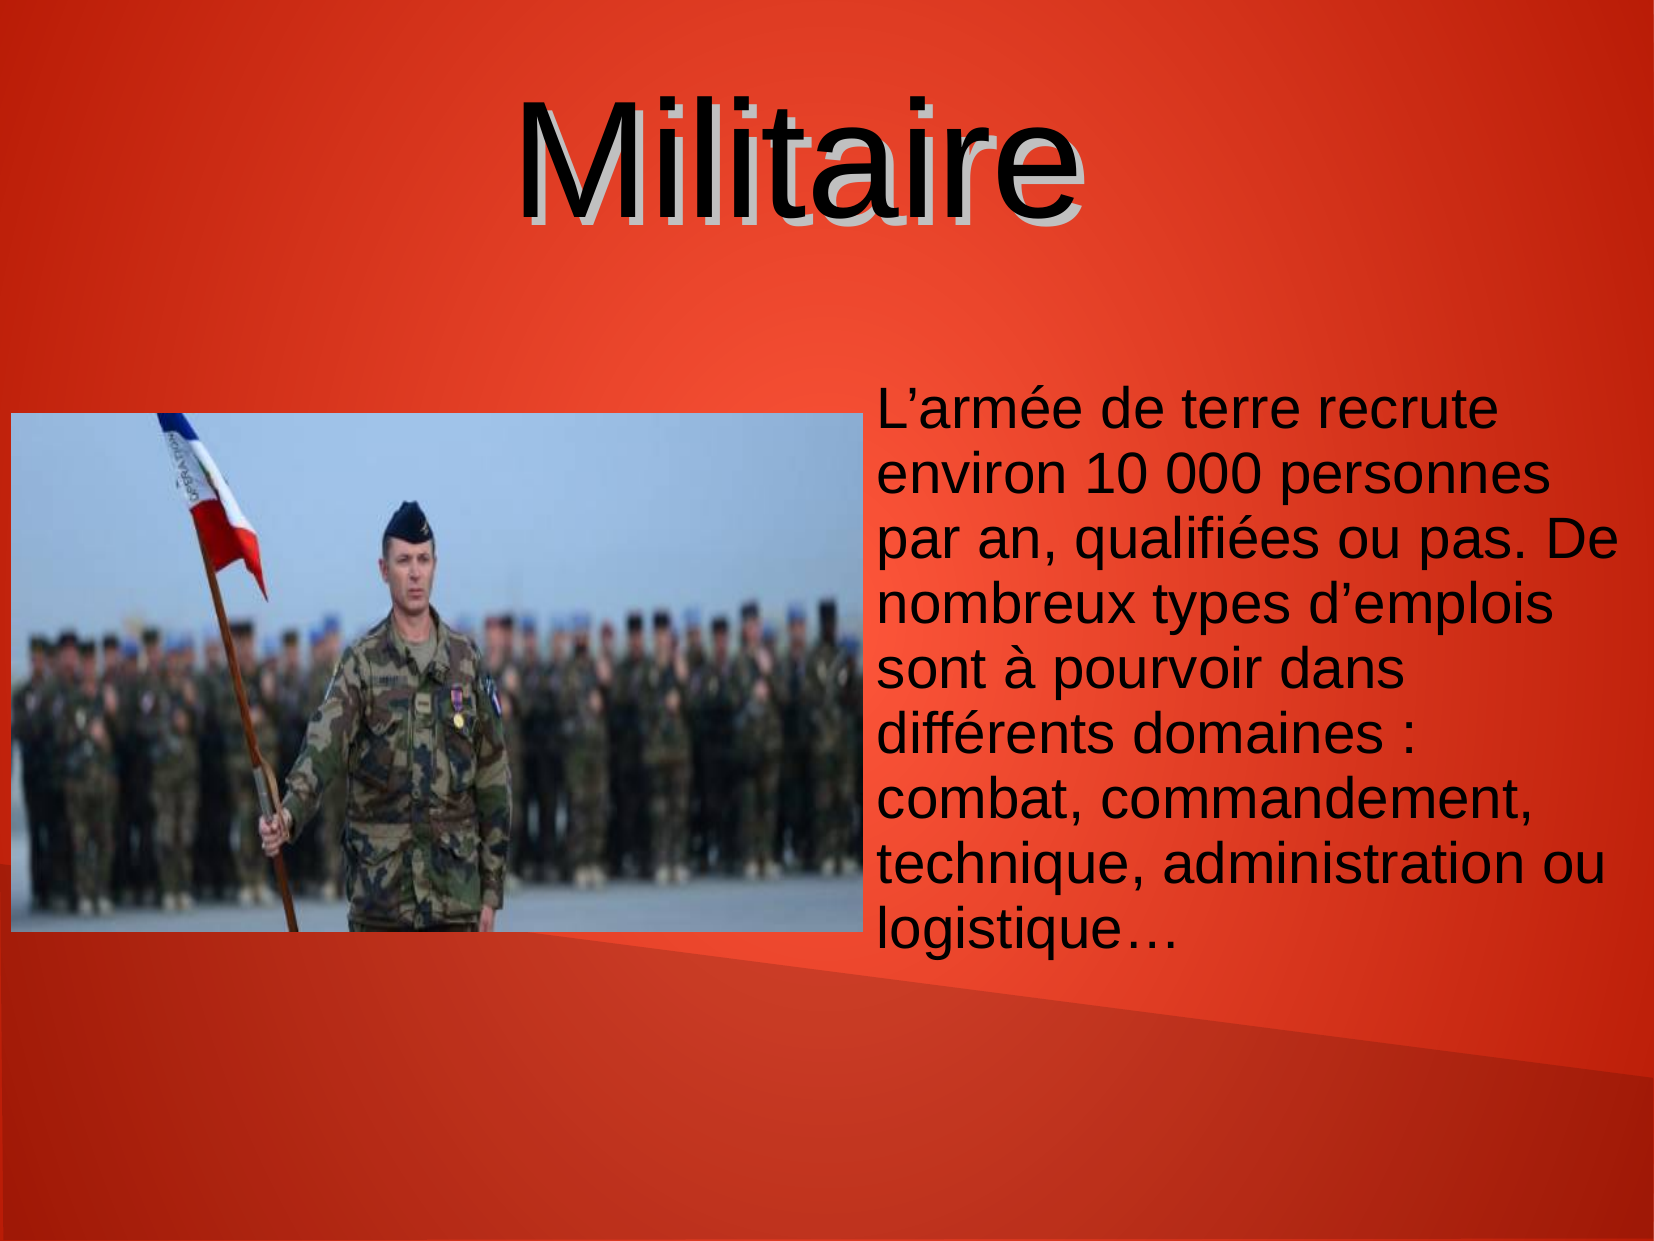

Militaire
L’armée de terre recrute environ 10 000 personnes par an, qualifiées ou pas. De nombreux types d’emplois sont à pourvoir dans différents domaines : combat, commandement, technique, administration ou logistique…